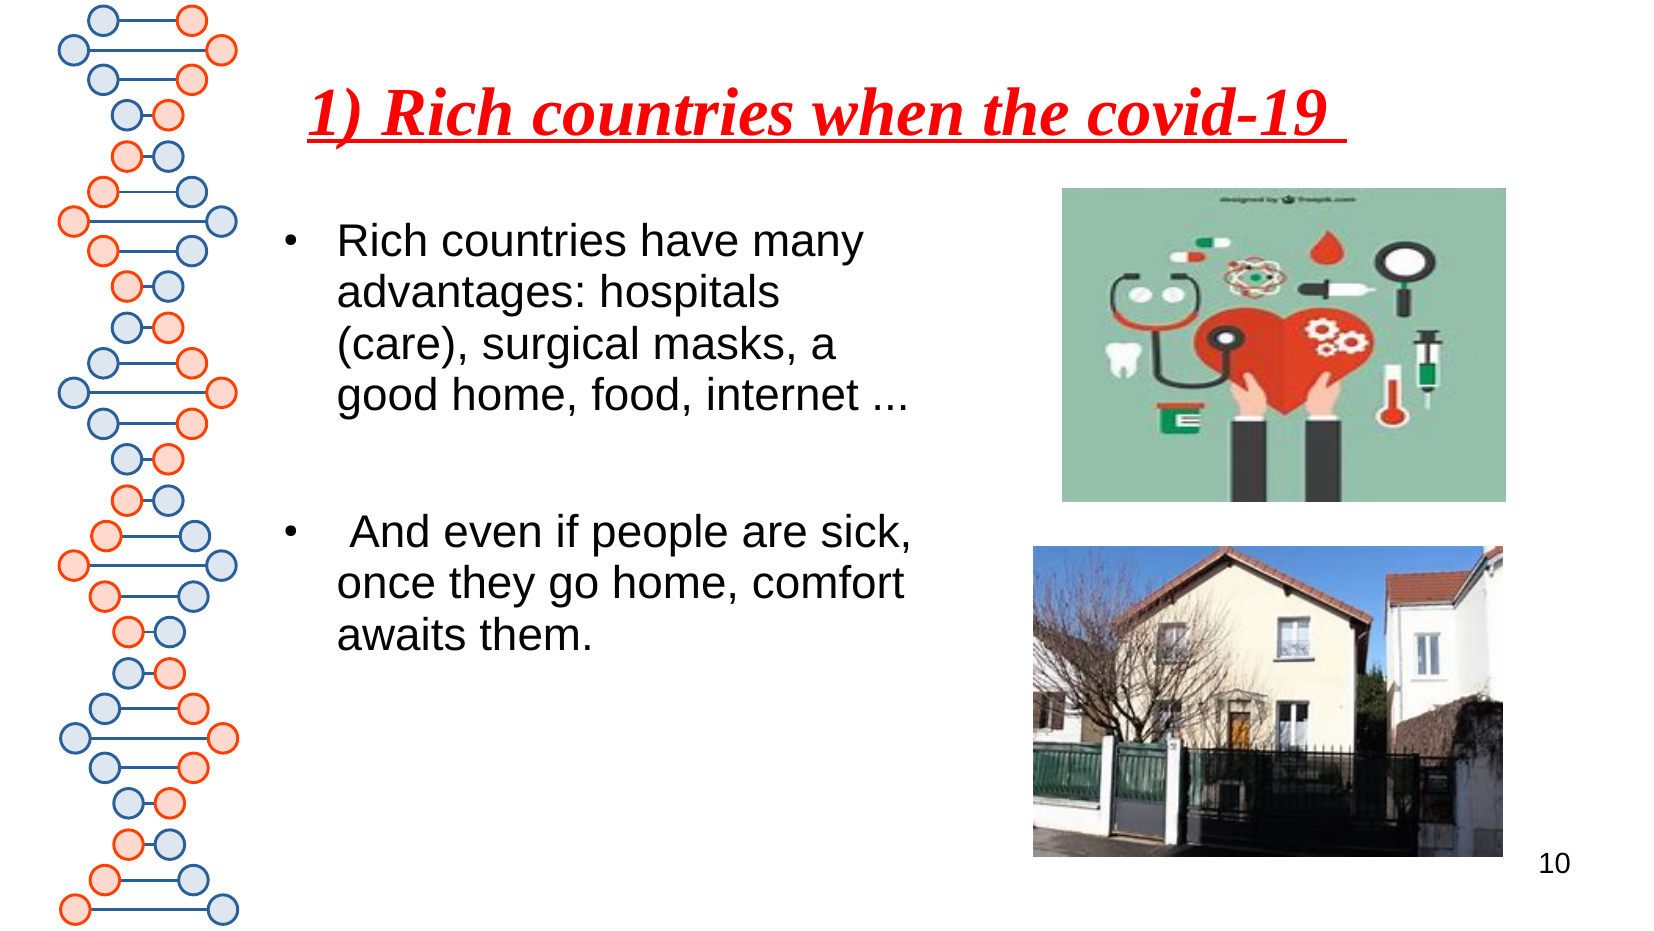

# 1) Rich countries when the covid-19
Rich countries have many advantages: hospitals (care), surgical masks, a good home, food, internet ...
 And even if people are sick, once they go home, comfort awaits them.
10